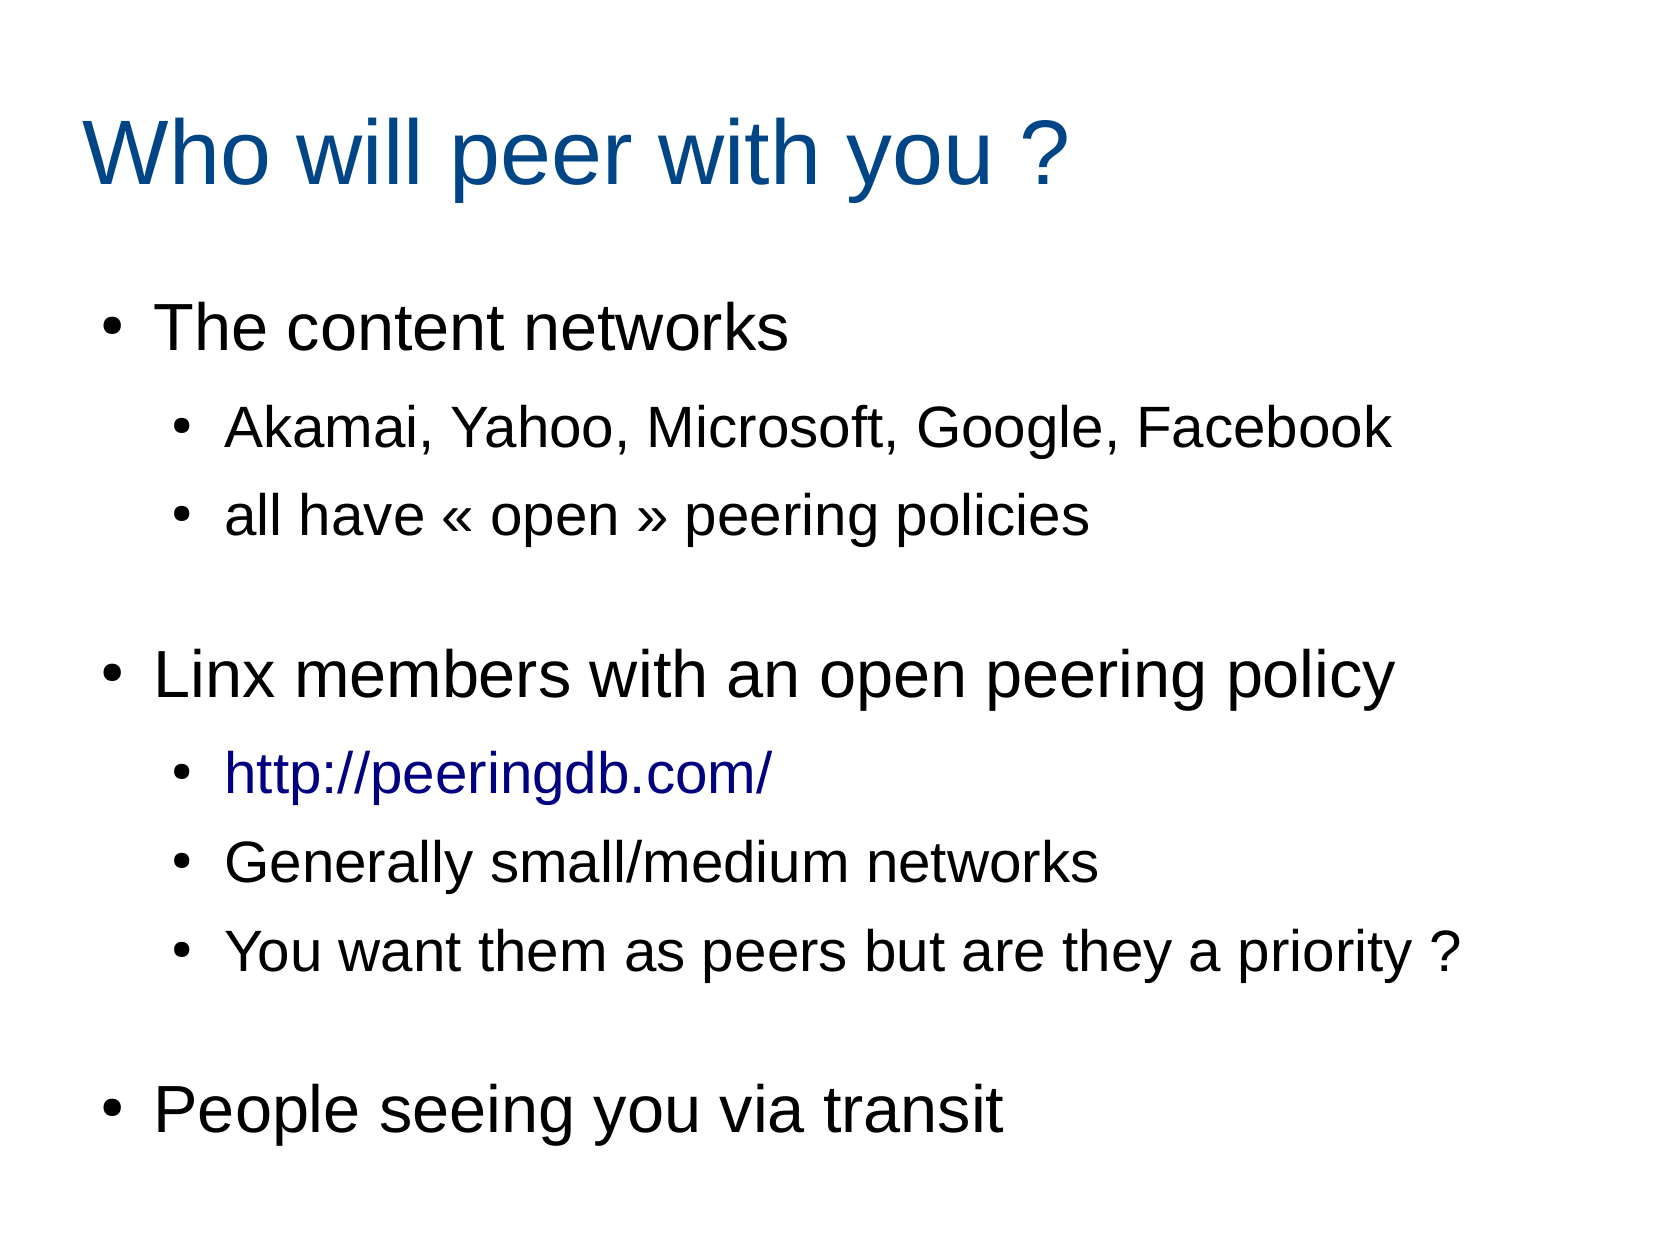

# Who will peer with you ?
The content networks
Akamai, Yahoo, Microsoft, Google, Facebook
all have « open » peering policies
Linx members with an open peering policy
http://peeringdb.com/
Generally small/medium networks
You want them as peers but are they a priority ?
People seeing you via transit